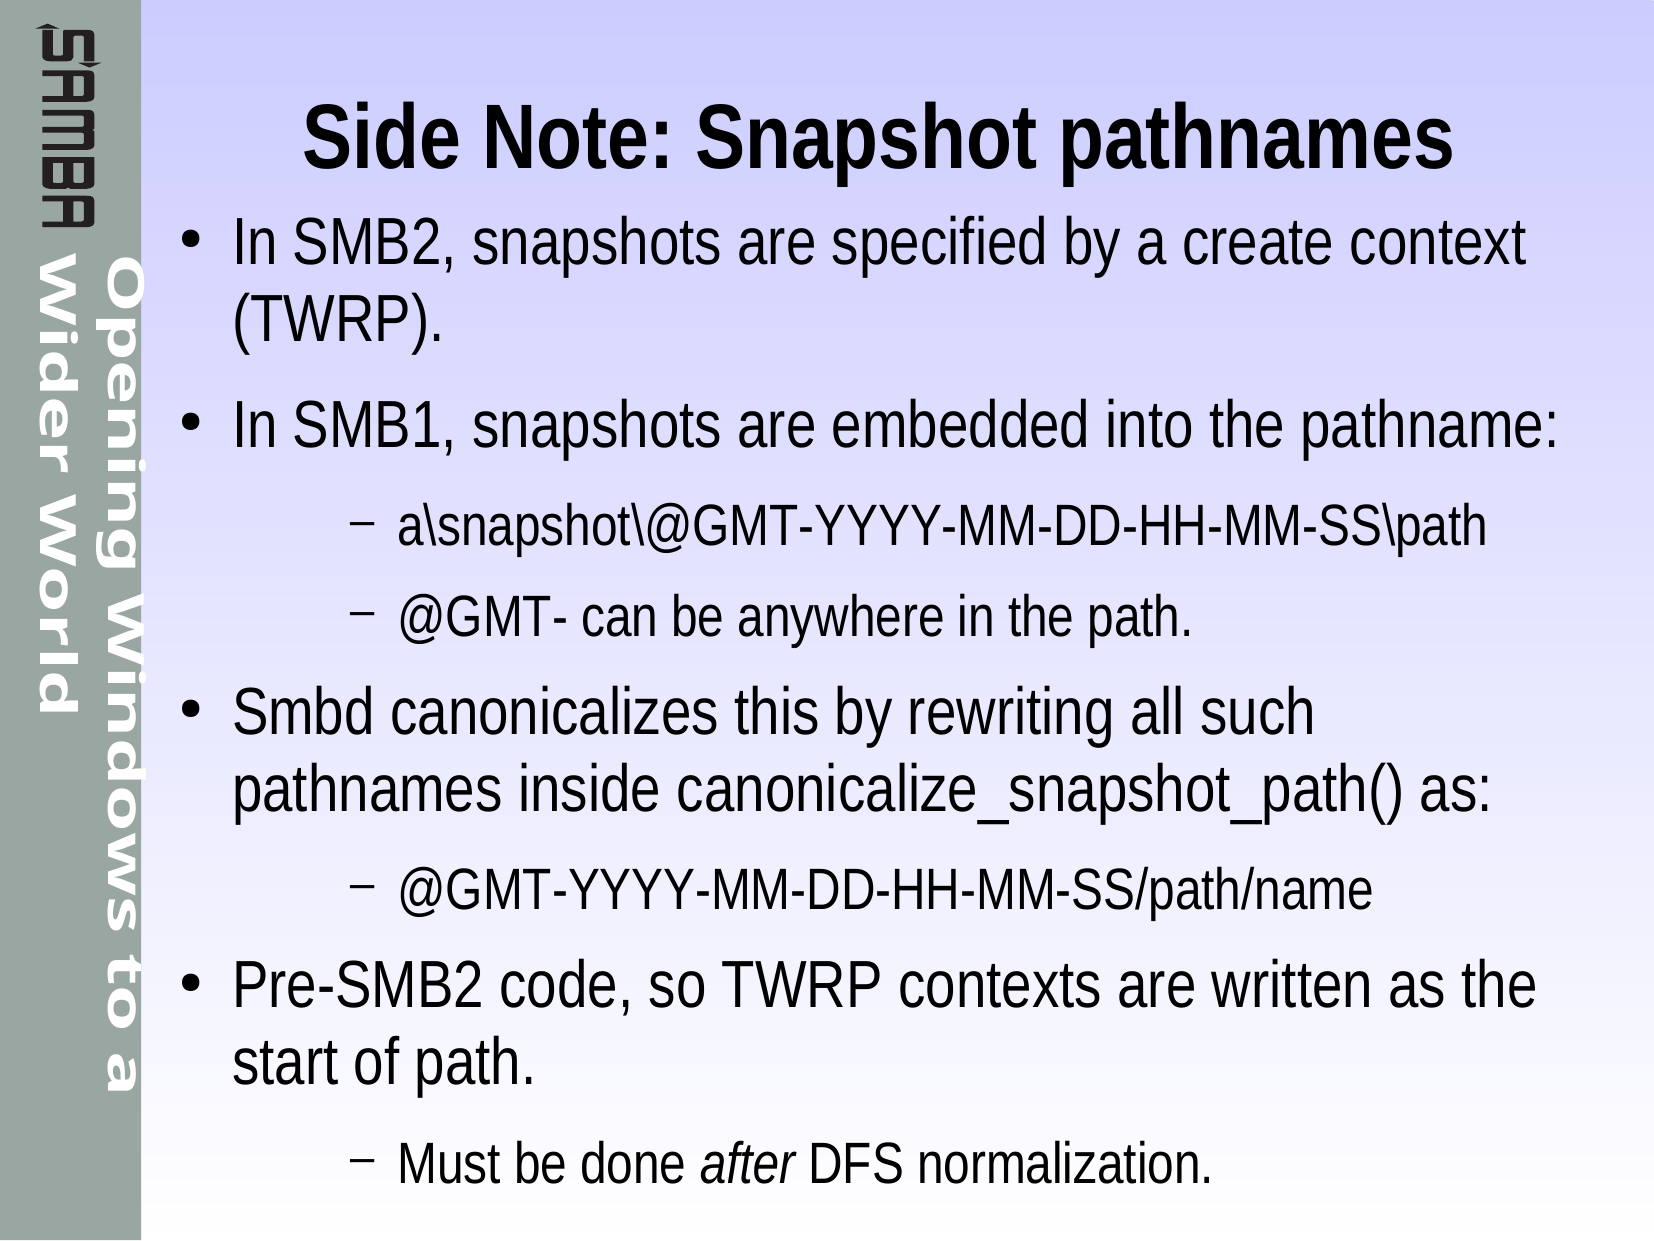

# Side Note: Snapshot pathnames
In SMB2, snapshots are specified by a create context (TWRP).
In SMB1, snapshots are embedded into the pathname:
a\snapshot\@GMT-YYYY-MM-DD-HH-MM-SS\path
@GMT- can be anywhere in the path.
Smbd canonicalizes this by rewriting all such pathnames inside canonicalize_snapshot_path() as:
@GMT-YYYY-MM-DD-HH-MM-SS/path/name
Pre-SMB2 code, so TWRP contexts are written as the start of path.
Must be done after DFS normalization.